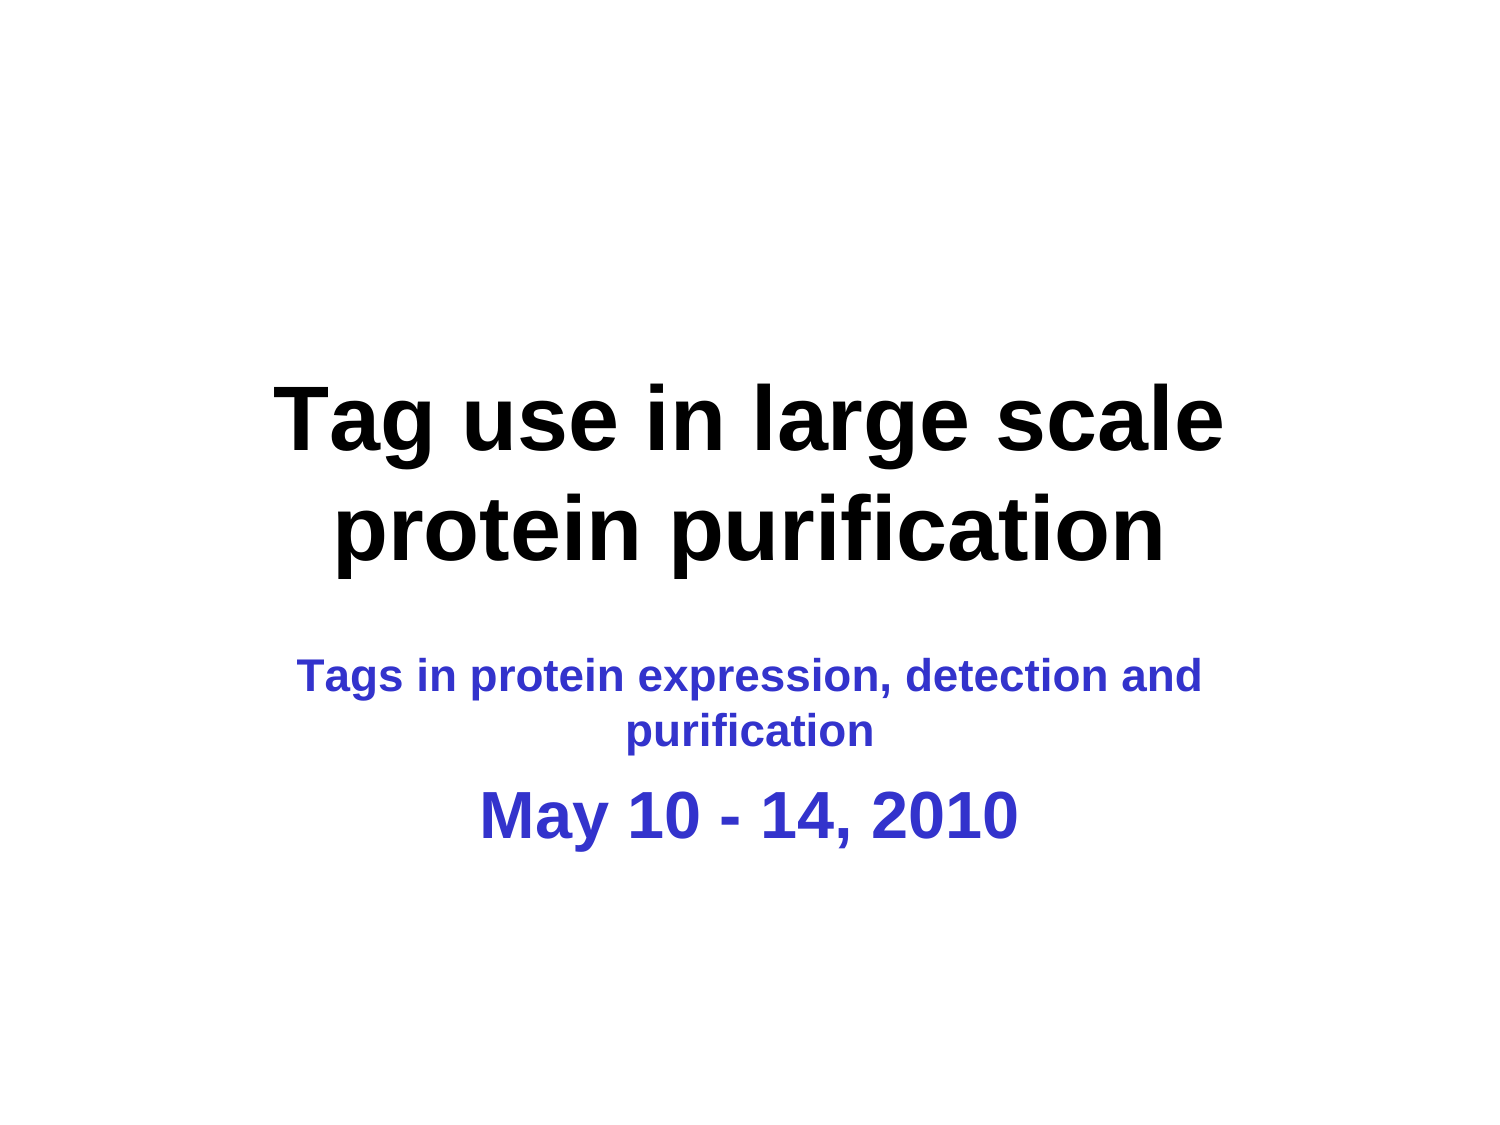

# Tag use in large scale protein purification
Tags in protein expression, detection and purification
May 10 - 14, 2010